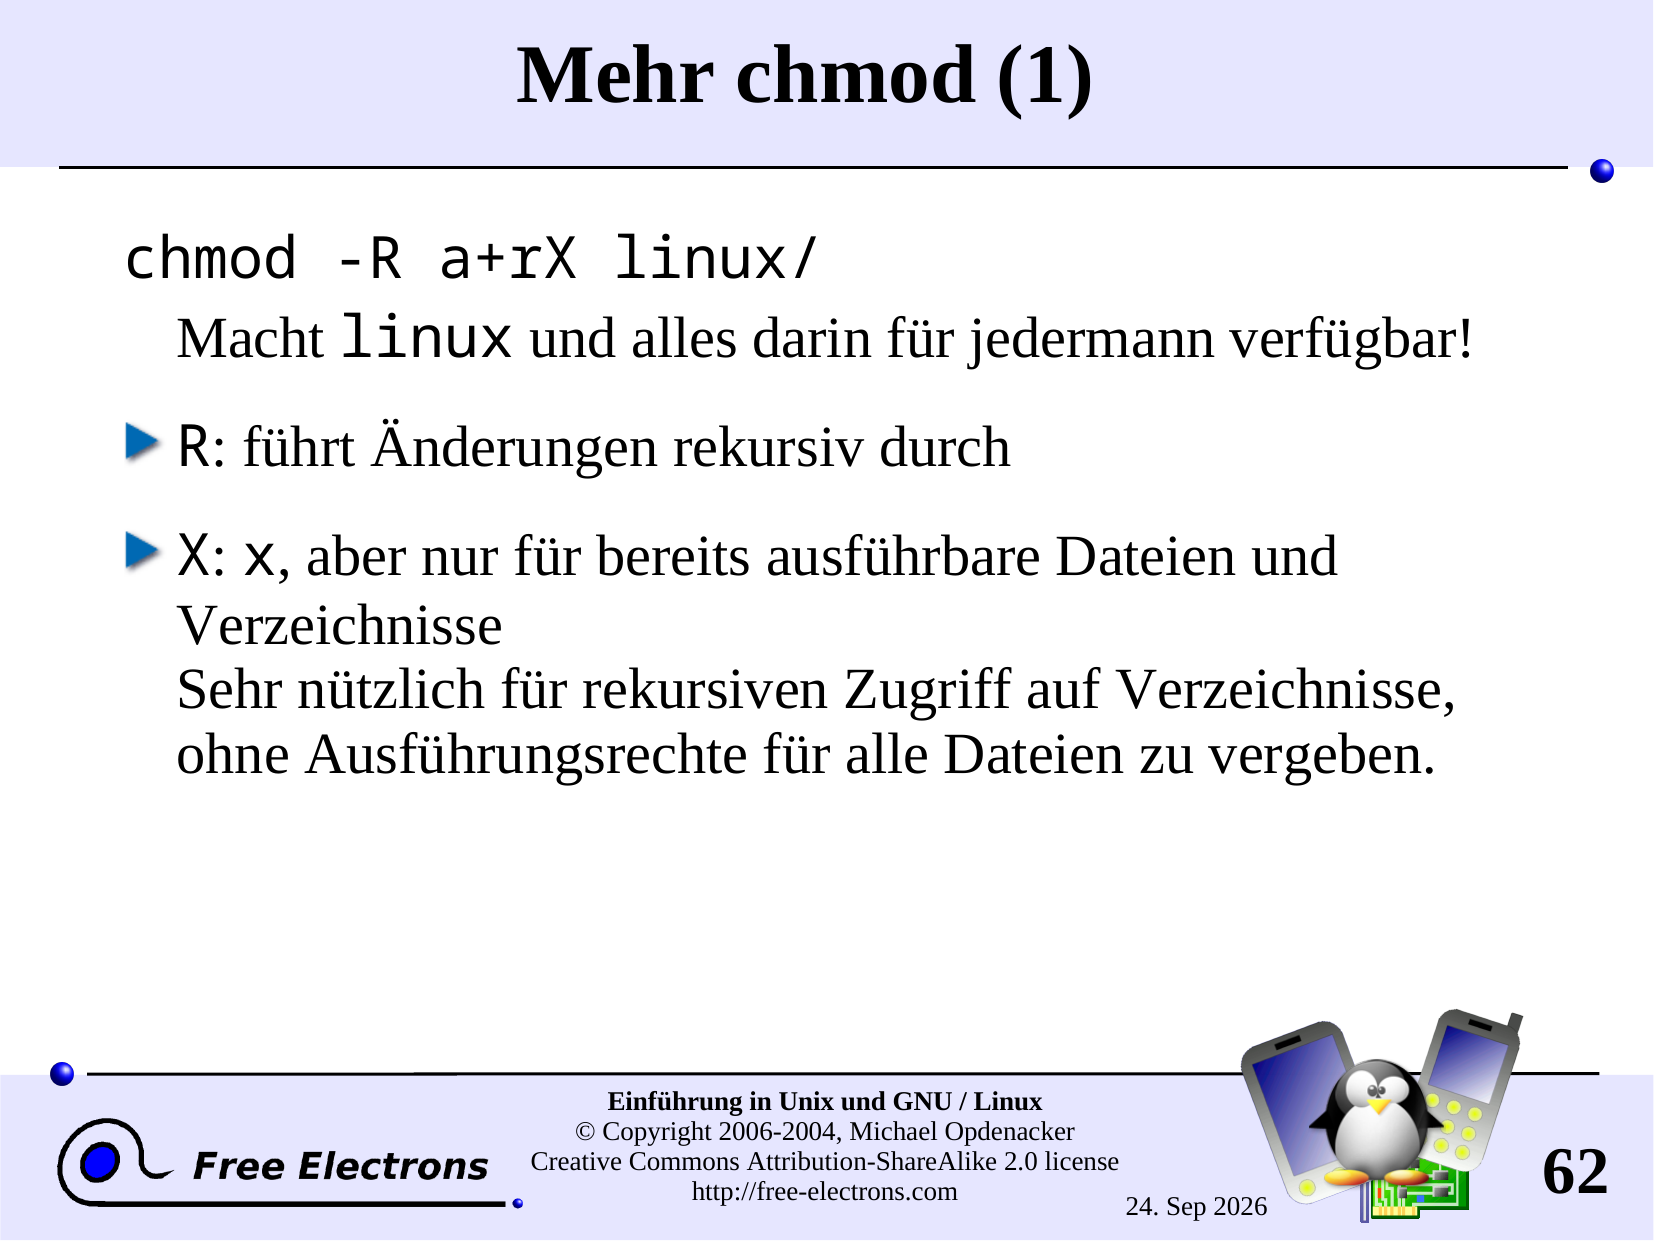

# Mehr chmod (1)
chmod -R a+rX linux/
Macht linux und alles darin für jedermann verfügbar!
R: führt Änderungen rekursiv durch
X: x, aber nur für bereits ausführbare Dateien und Verzeichnisse
Sehr nützlich für rekursiven Zugriff auf Verzeichnisse, ohne Ausführungsrechte für alle Dateien zu vergeben.